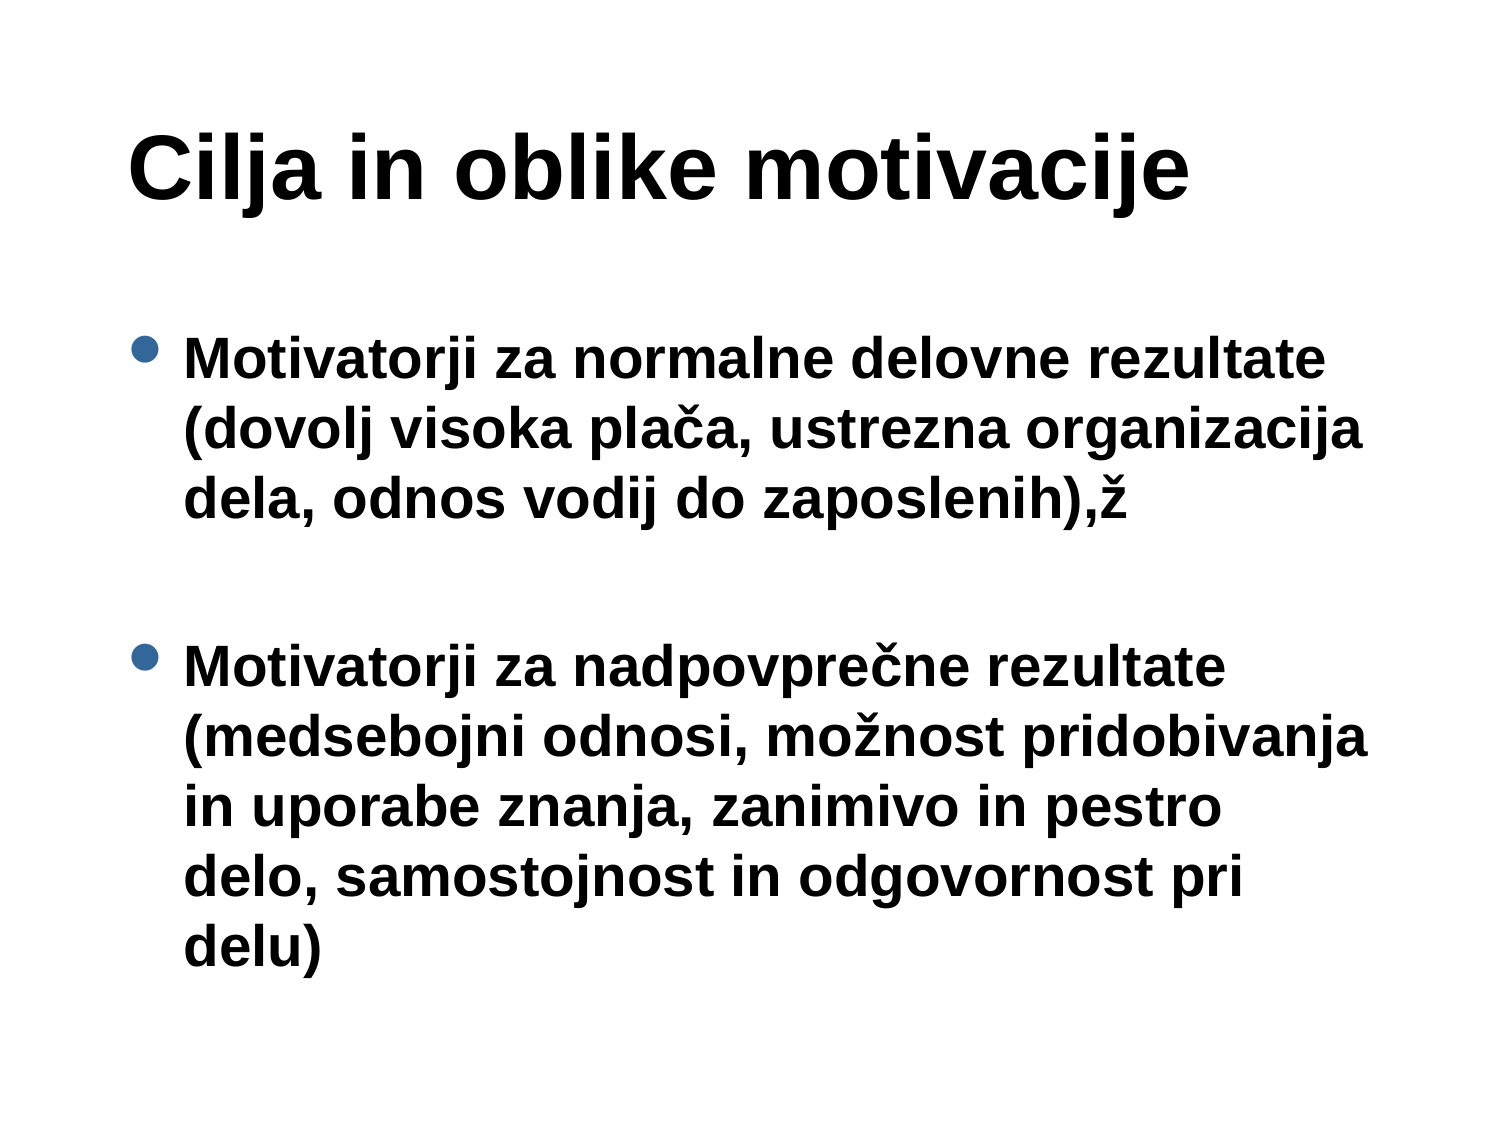

# Cilja in oblike motivacije
Motivatorji za normalne delovne rezultate (dovolj visoka plača, ustrezna organizacija dela, odnos vodij do zaposlenih),ž
Motivatorji za nadpovprečne rezultate (medsebojni odnosi, možnost pridobivanja in uporabe znanja, zanimivo in pestro delo, samostojnost in odgovornost pri delu)